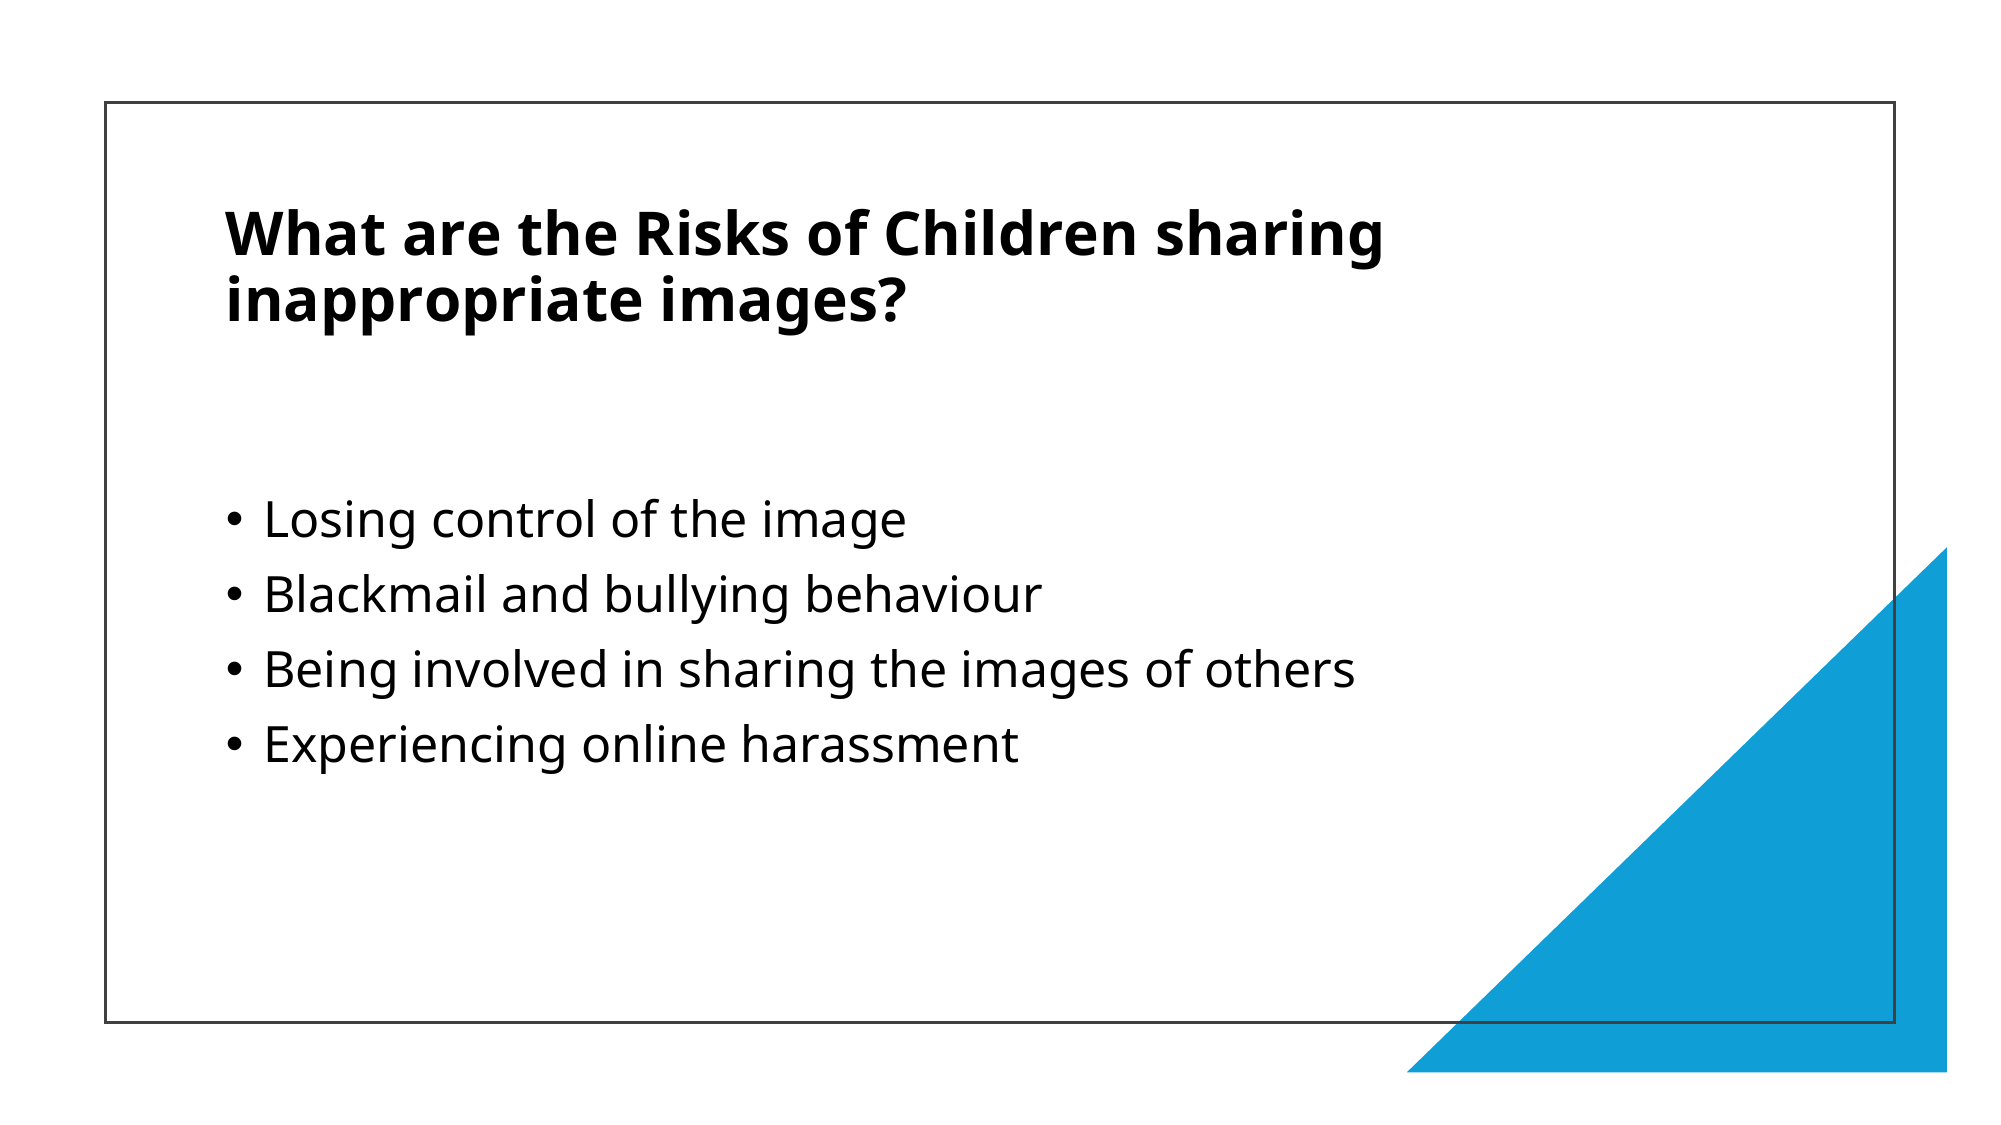

# What are the Risks of Children sharing inappropriate images?
Losing control of the image
Blackmail and bullying behaviour
Being involved in sharing the images of others
Experiencing online harassment